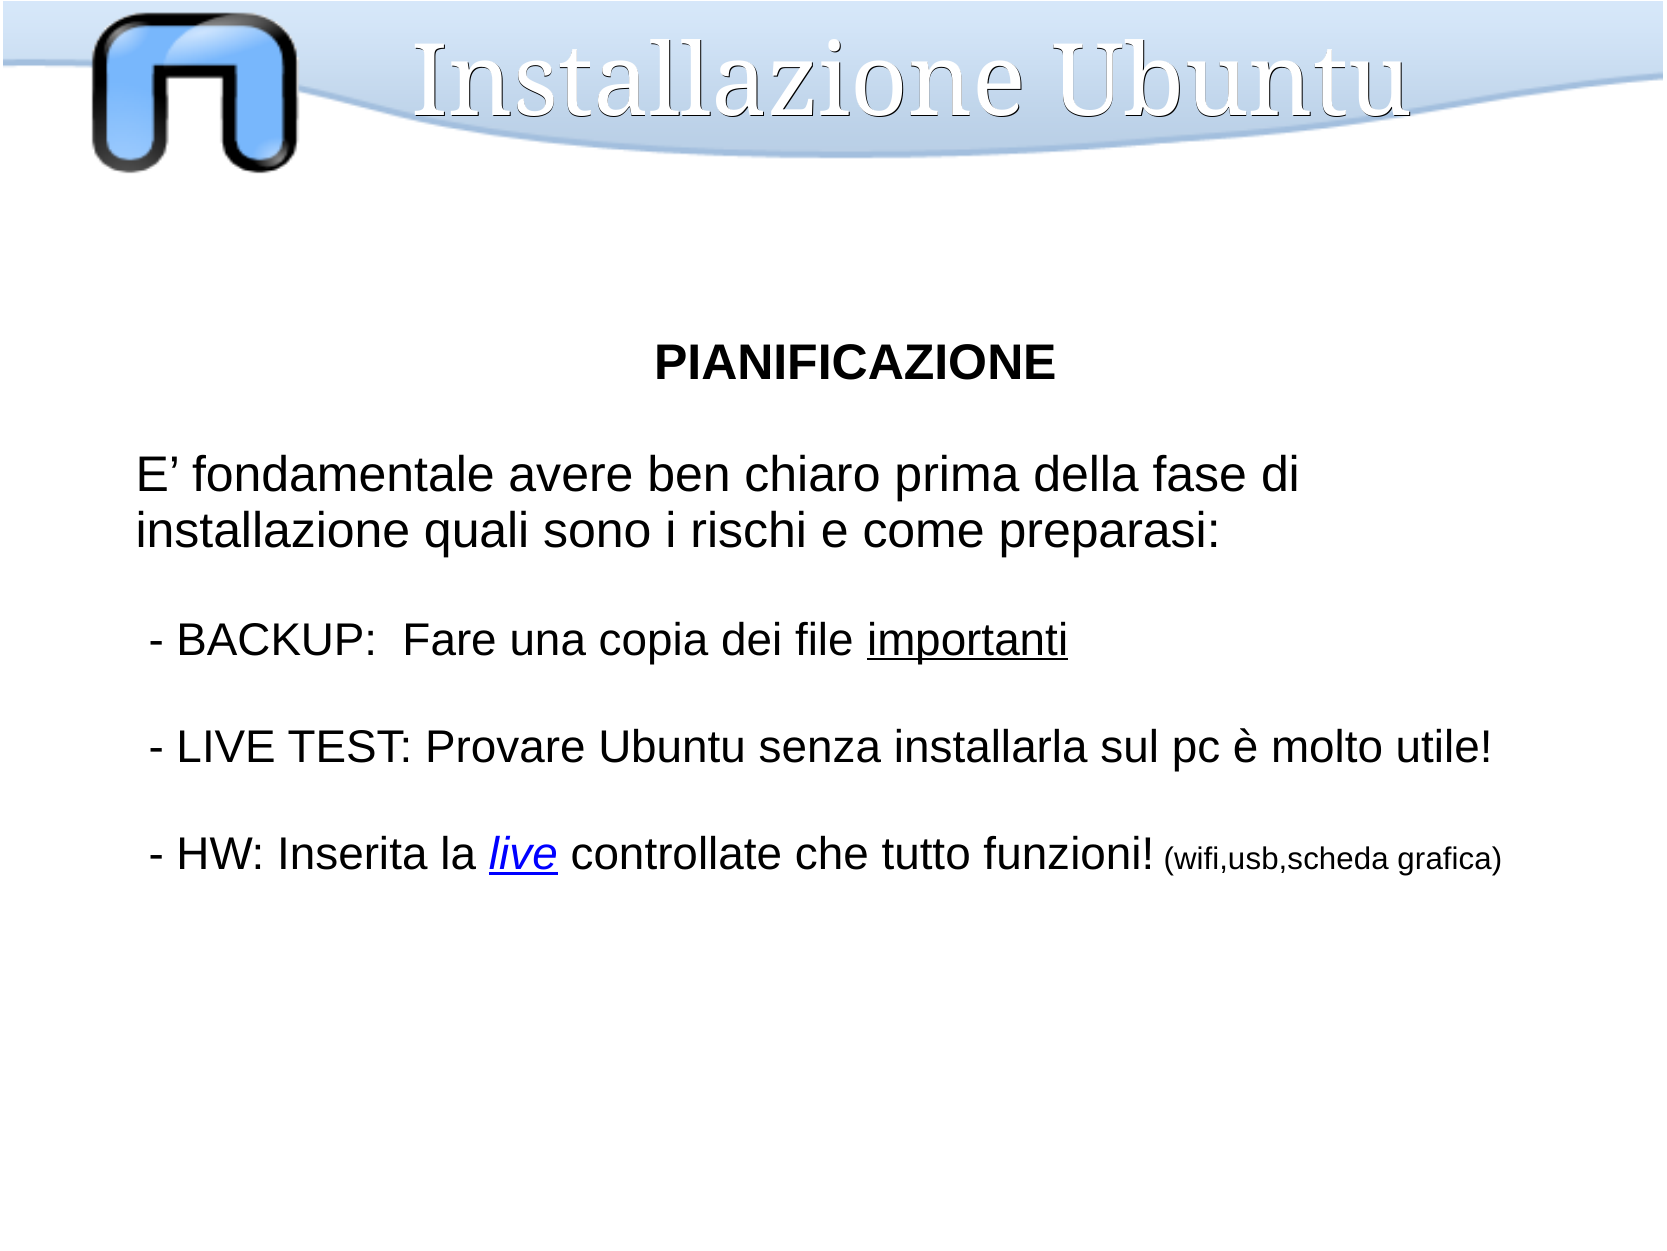

Installazione Ubuntu
# PIANIFICAZIONE
E’ fondamentale avere ben chiaro prima della fase di installazione quali sono i rischi e come preparasi:
 - BACKUP: Fare una copia dei file importanti
 - LIVE TEST: Provare Ubuntu senza installarla sul pc è molto utile!
 - HW: Inserita la live controllate che tutto funzioni! (wifi,usb,scheda grafica)